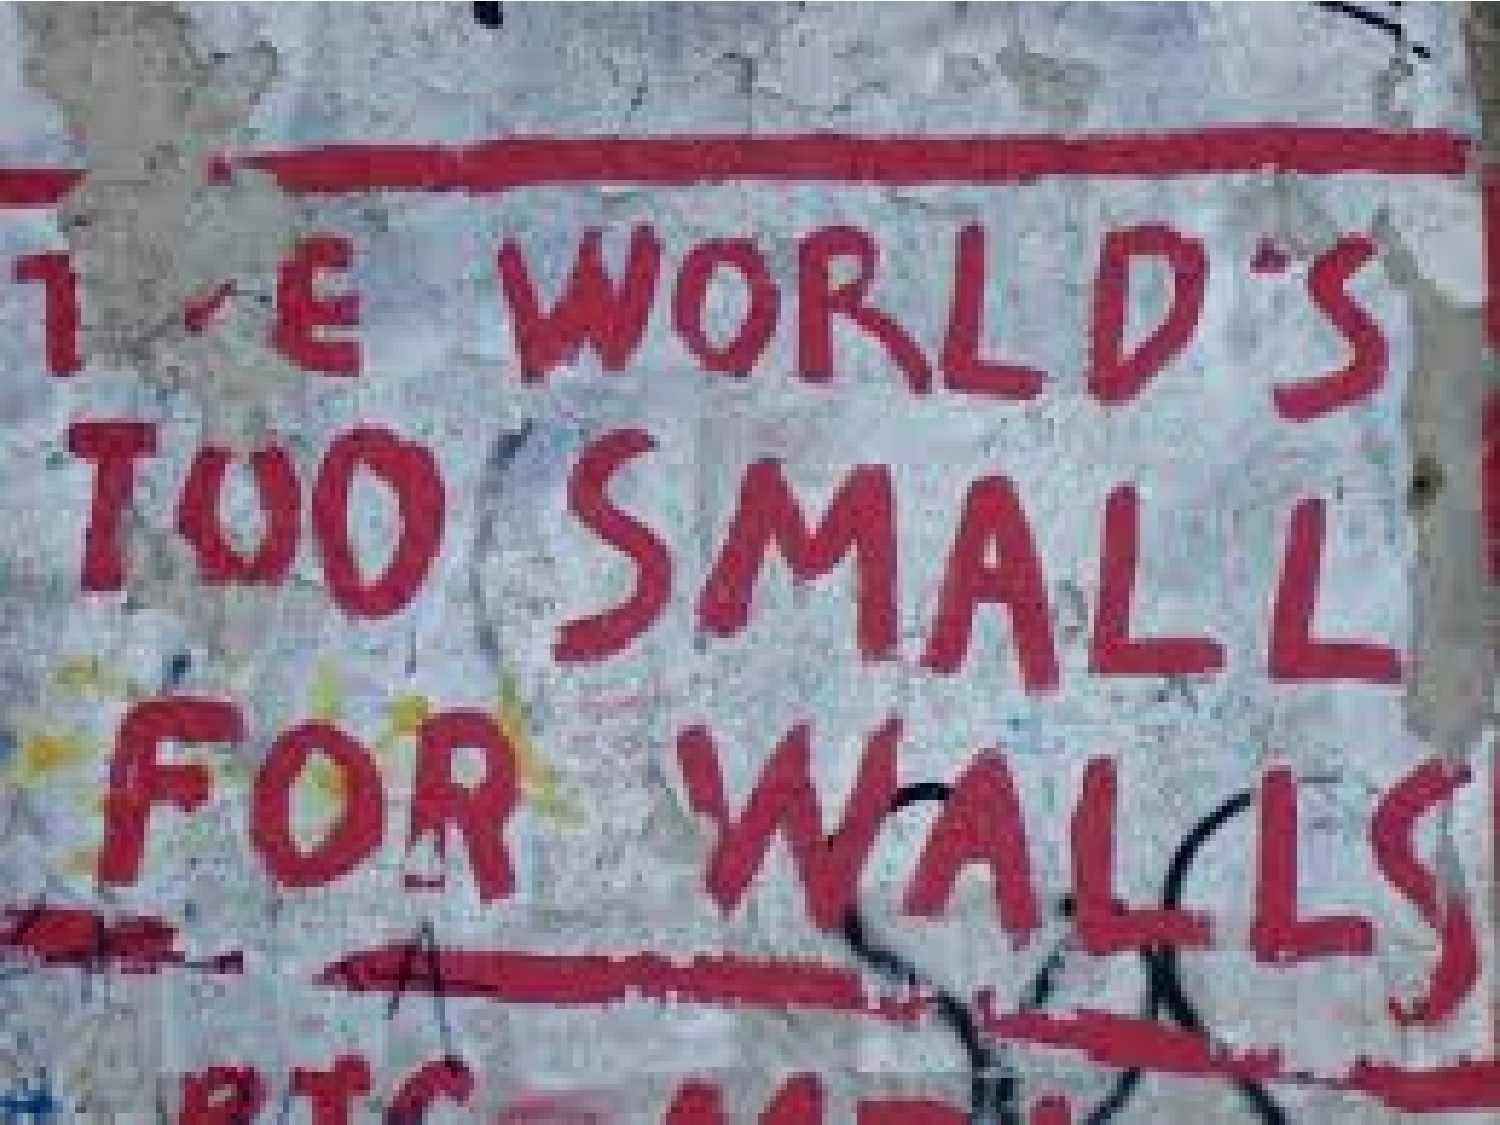

Zanimivosti
# Pri poskusih pobega umrlo najmanj 240 ljudi.
Zagovarjati se je moralo 75.000 ljudi.
 Bil je dolg 167 km.
Najbolj znan prehod je bil Checkpoint Charlie.